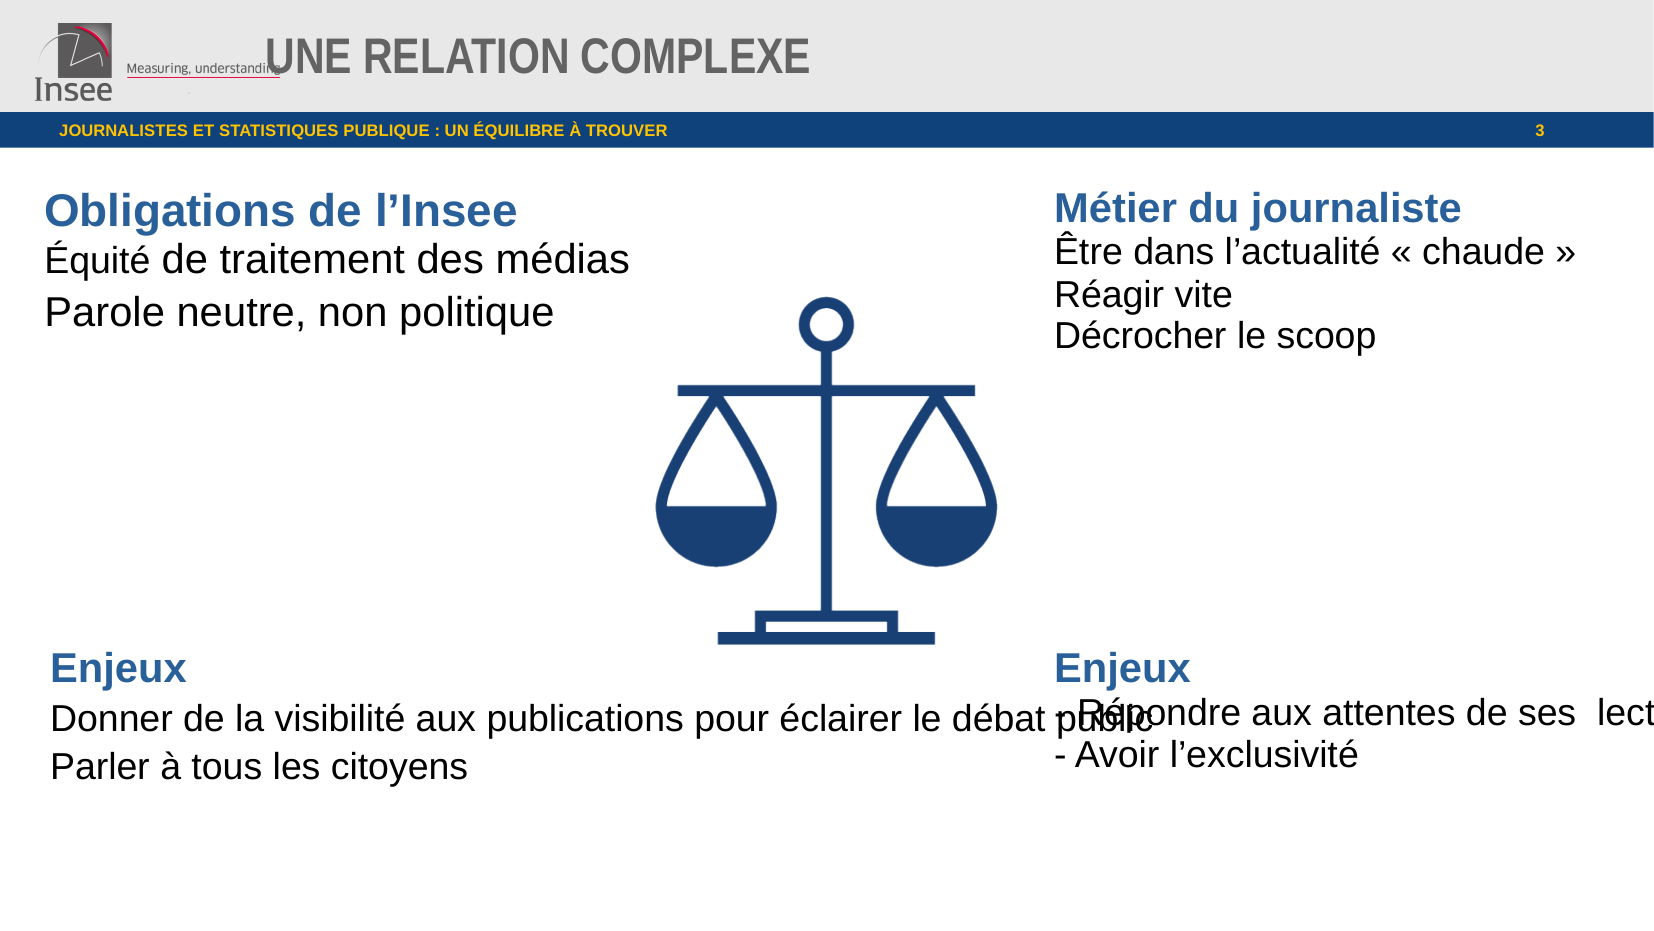

# Une relation complexe
Journalistes et statistiques publique : un équilibre à trouver
Obligations de l’Insee
Équité de traitement des médias
Parole neutre, non politique
Métier du journaliste
Être dans l’actualité « chaude »
Réagir vite
Décrocher le scoop
Enjeux
- Répondre aux attentes de ses lecteurs / auditeurs
- Avoir l’exclusivité
Enjeux
Donner de la visibilité aux publications pour éclairer le débat public
Parler à tous les citoyens